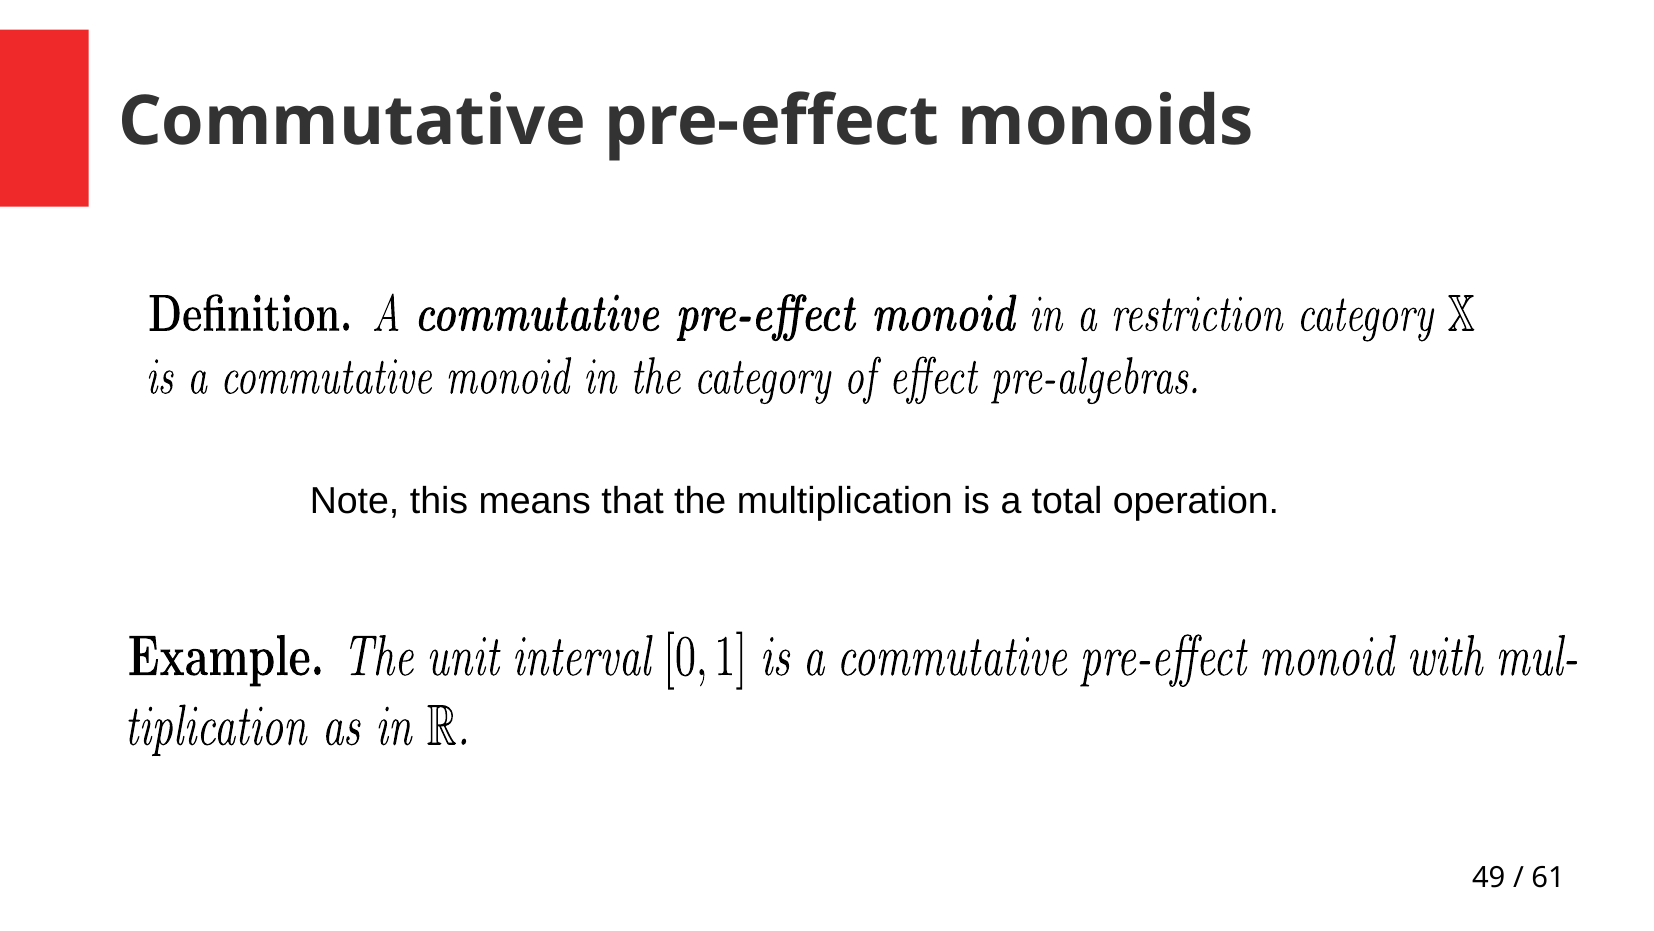

# Commutative pre-effect monoids
Note, this means that the multiplication is a total operation.
49